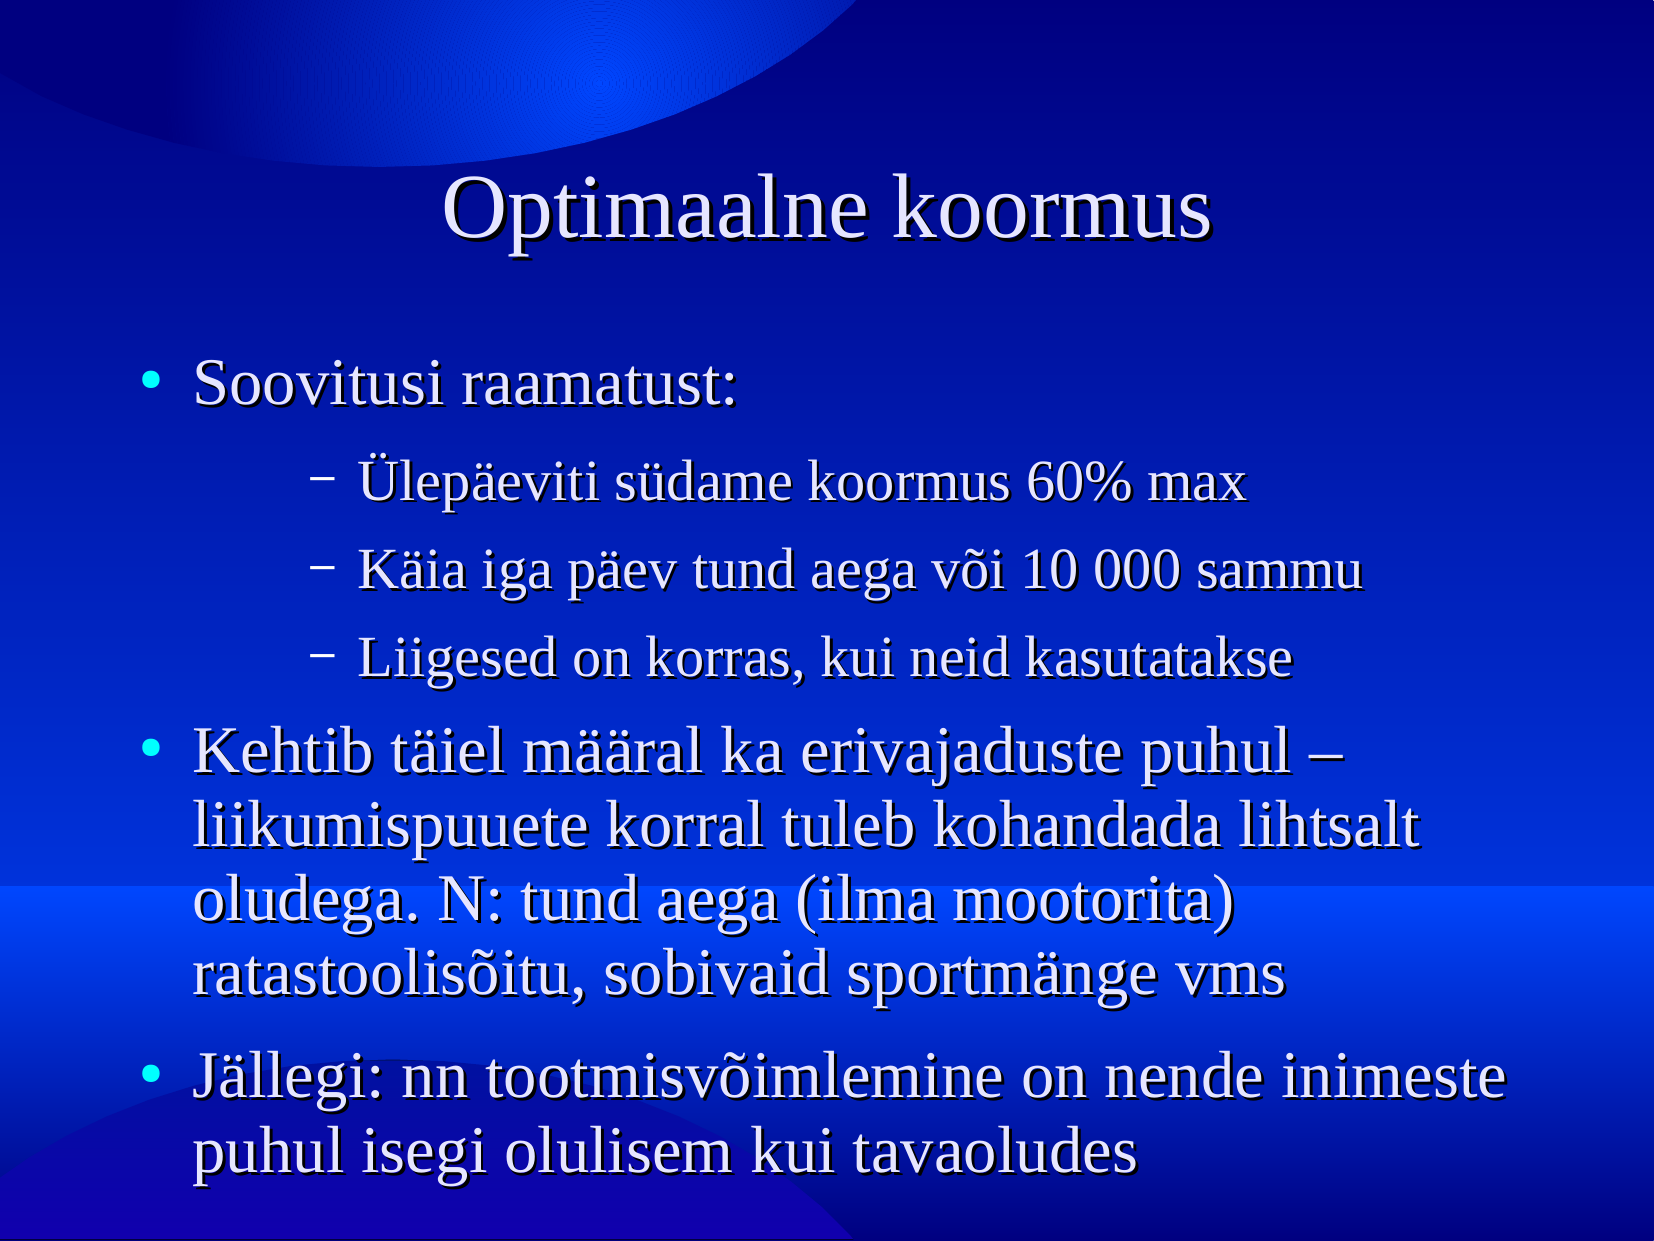

# Optimaalne koormus
Soovitusi raamatust:
Ülepäeviti südame koormus 60% max
Käia iga päev tund aega või 10 000 sammu
Liigesed on korras, kui neid kasutatakse
Kehtib täiel määral ka erivajaduste puhul – liikumispuuete korral tuleb kohandada lihtsalt oludega. N: tund aega (ilma mootorita) ratastoolisõitu, sobivaid sportmänge vms
Jällegi: nn tootmisvõimlemine on nende inimeste puhul isegi olulisem kui tavaoludes